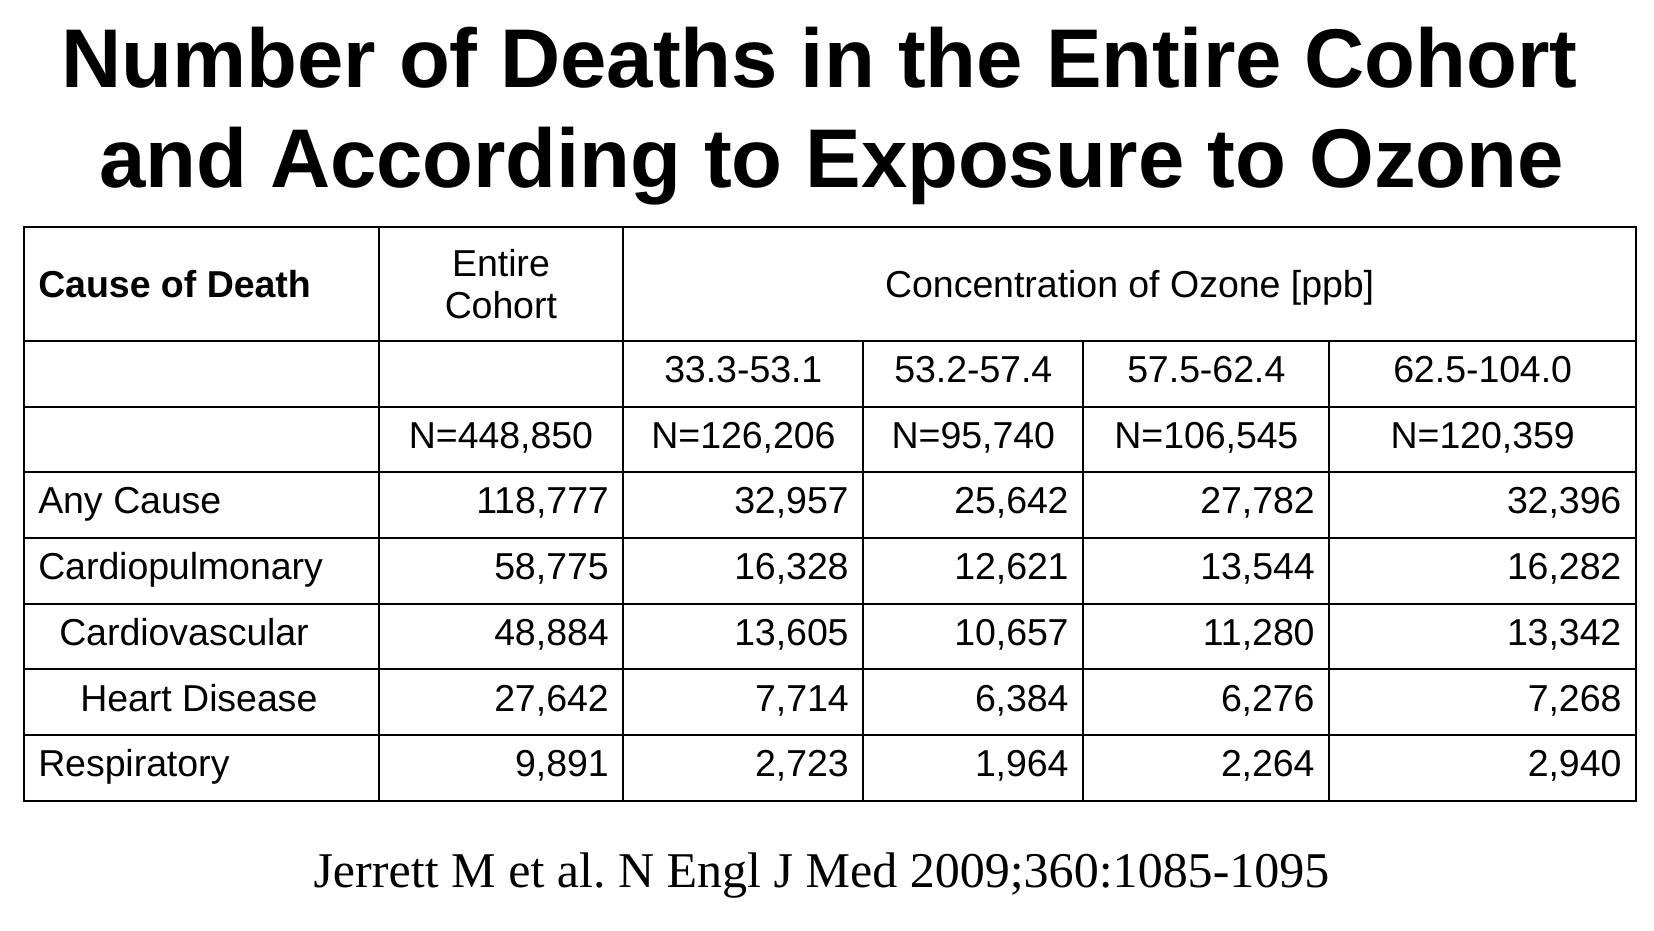

Number of Deaths in the Entire Cohort
and According to Exposure to Ozone
| Cause of Death | Entire Cohort | Concentration of Ozone [ppb] | | | |
| --- | --- | --- | --- | --- | --- |
| | | 33.3-53.1 | 53.2-57.4 | 57.5-62.4 | 62.5-104.0 |
| | N=448,850 | N=126,206 | N=95,740 | N=106,545 | N=120,359 |
| Any Cause | 118,777 | 32,957 | 25,642 | 27,782 | 32,396 |
| Cardiopulmonary | 58,775 | 16,328 | 12,621 | 13,544 | 16,282 |
| Cardiovascular | 48,884 | 13,605 | 10,657 | 11,280 | 13,342 |
| Heart Disease | 27,642 | 7,714 | 6,384 | 6,276 | 7,268 |
| Respiratory | 9,891 | 2,723 | 1,964 | 2,264 | 2,940 |
Jerrett M et al. N Engl J Med 2009;360:1085-1095